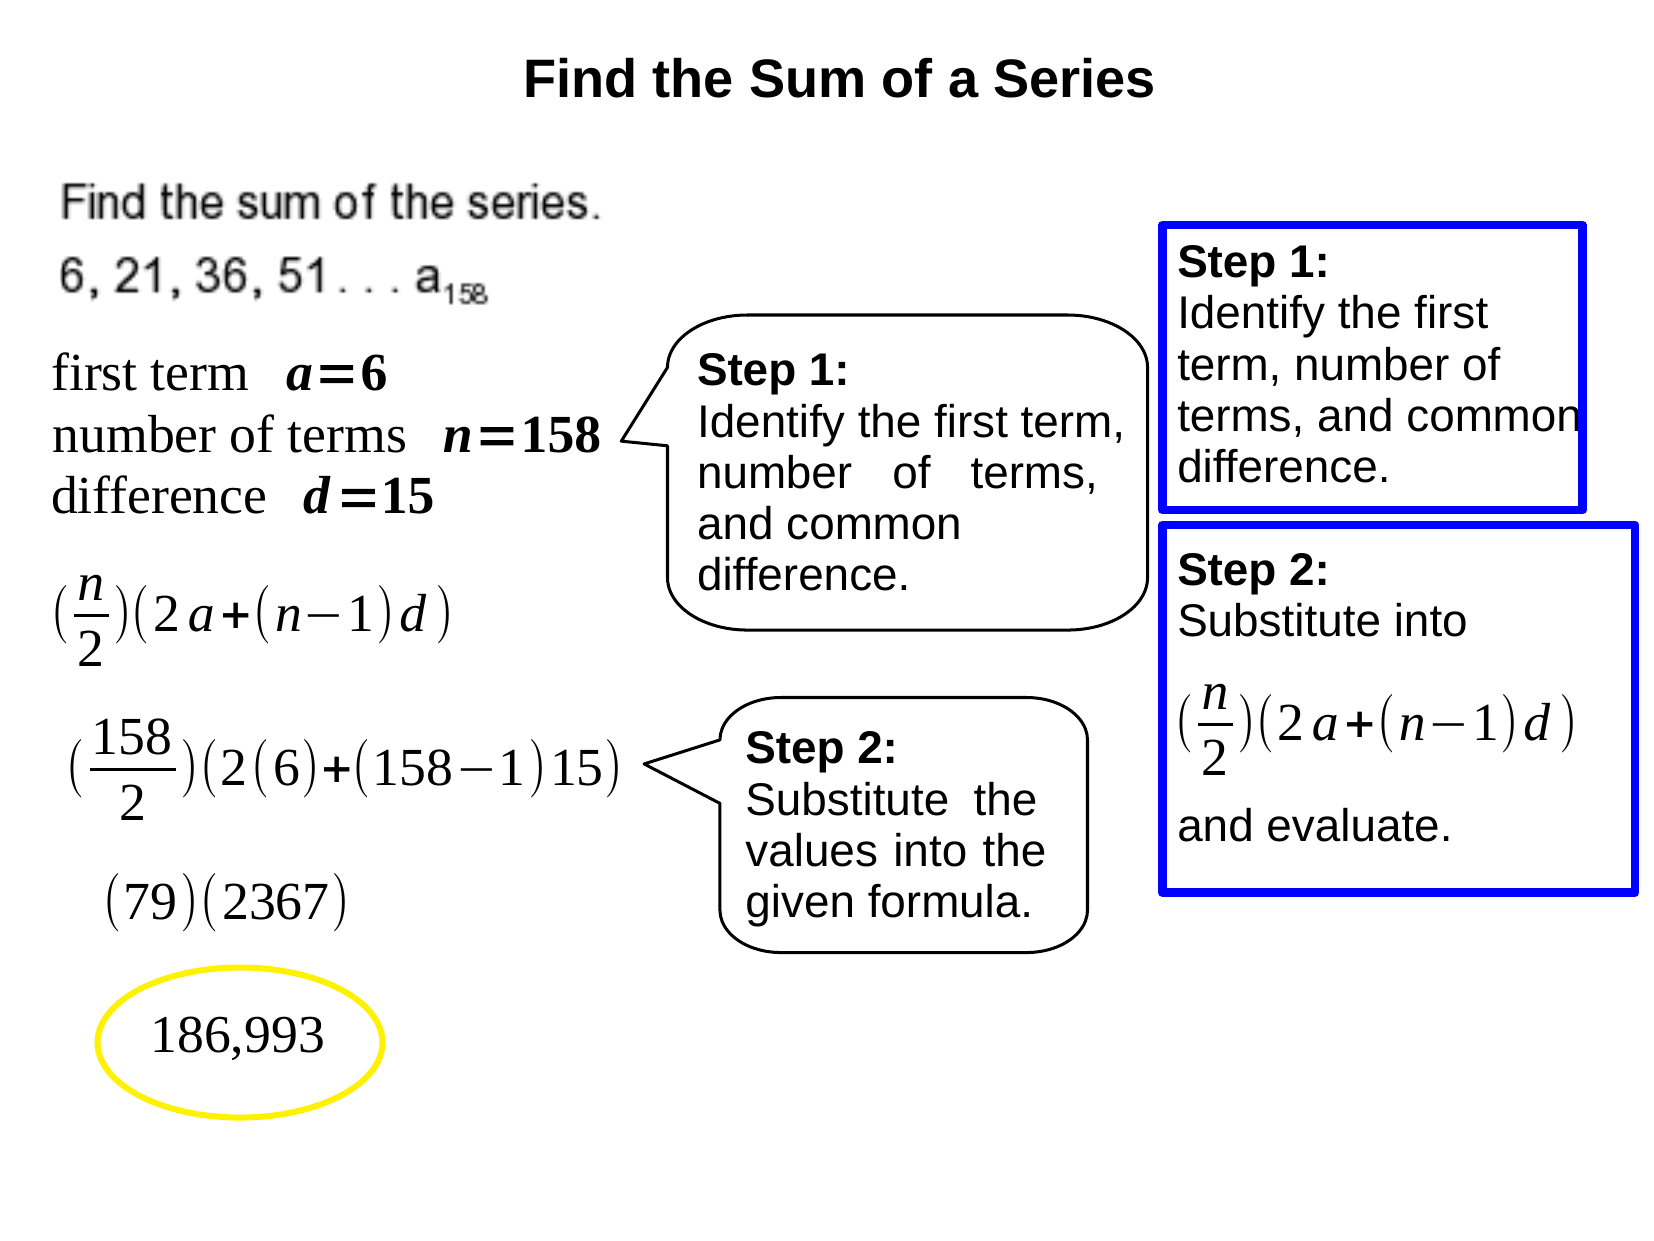

Find the Sum of a Series
Step 1:
Identify the first term, number of terms, and common difference.
Step 2:
Substitute into
and evaluate.
Step 1:
Identify the first term,
number of terms,
and common
difference.
Step 2:
Substitute the
values into the
given formula.